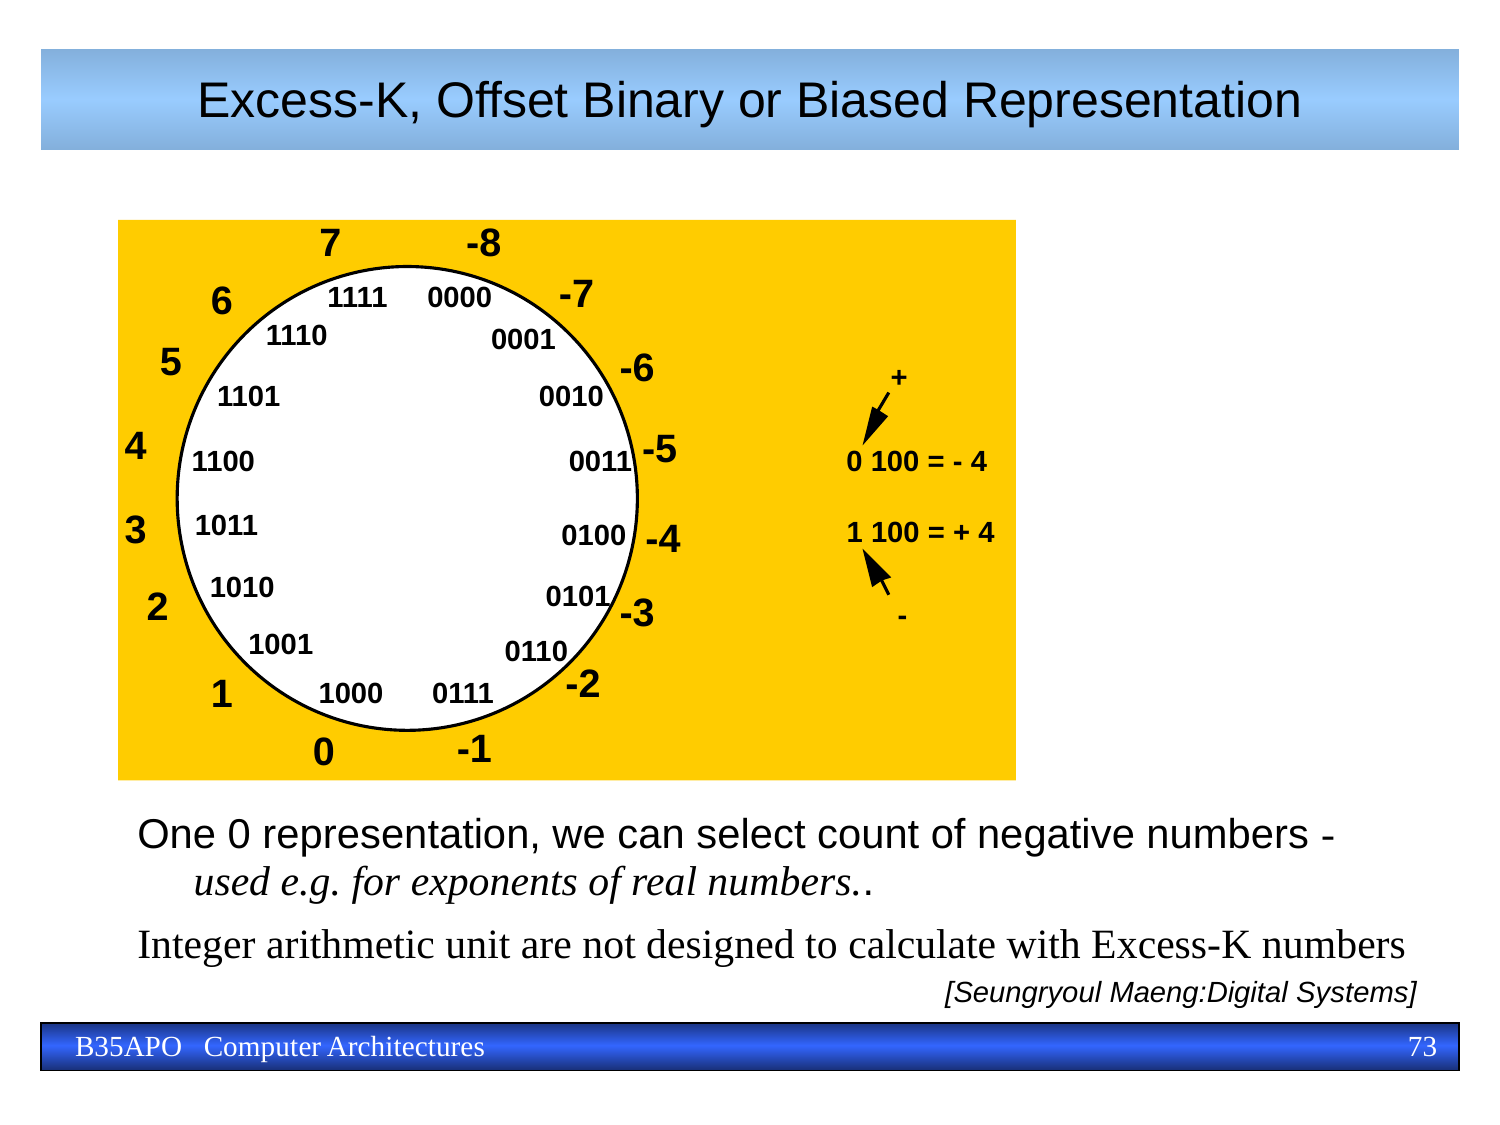

# Excess-K, Offset Binary or Biased Representation
7
-8
-7
6
1111
0000
1110
0001
5
-6
+
1101
0010
4
-5
1100
0011
0 100 = - 4
3
1011
-4
1 100 = + 4
0100
1010
0101
2
-3
-
1001
0110
-2
1
1000
0111
-1
0
One 0 representation, we can select count of negative numbers - used e.g. for exponents of real numbers..
Integer arithmetic unit are not designed to calculate with Excess-K numbers
[Seungryoul Maeng:Digital Systems]
B35APO Computer Architectures
73